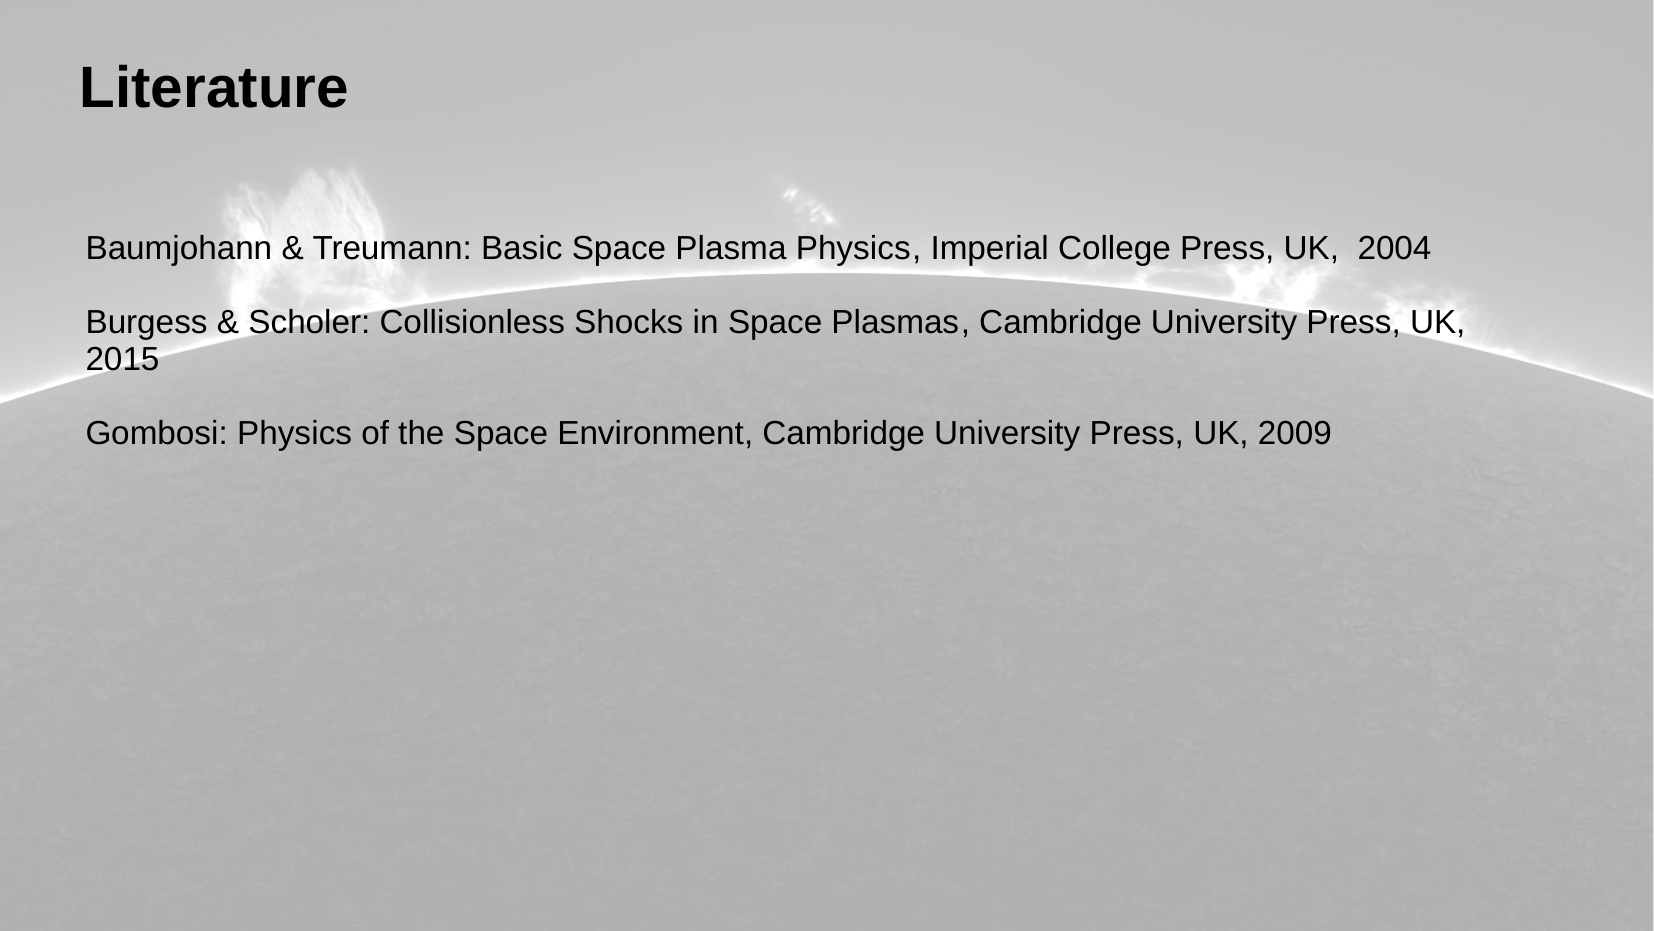

Literature
Baumjohann & Treumann: Basic Space Plasma Physics, Imperial College Press, UK, 2004
Burgess & Scholer: Collisionless Shocks in Space Plasmas, Cambridge University Press, UK, 2015
Gombosi: Physics of the Space Environment, Cambridge University Press, UK, 2009